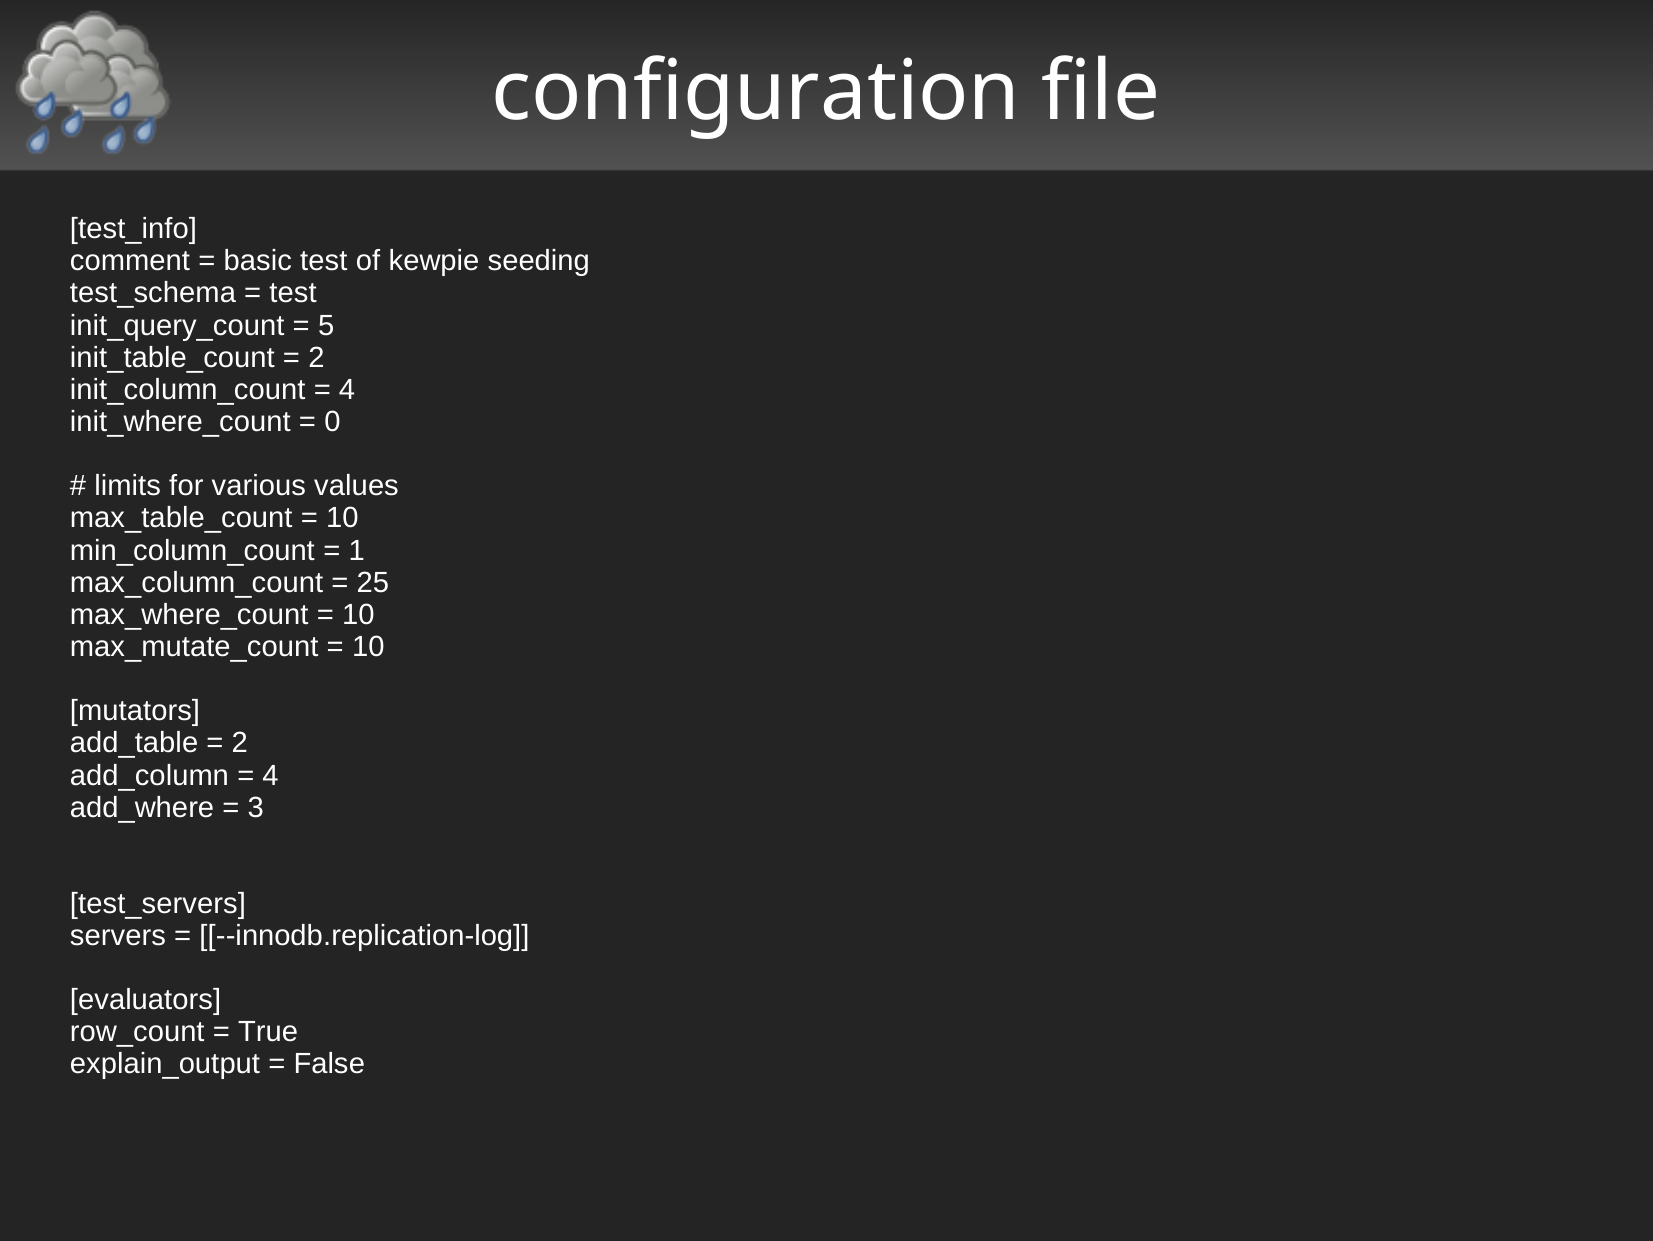

# configuration file
[test_info]
comment = basic test of kewpie seeding
test_schema = test
init_query_count = 5
init_table_count = 2
init_column_count = 4
init_where_count = 0
# limits for various values
max_table_count = 10
min_column_count = 1
max_column_count = 25
max_where_count = 10
max_mutate_count = 10
[mutators]
add_table = 2
add_column = 4
add_where = 3
[test_servers]
servers = [[--innodb.replication-log]]
[evaluators]
row_count = True
explain_output = False